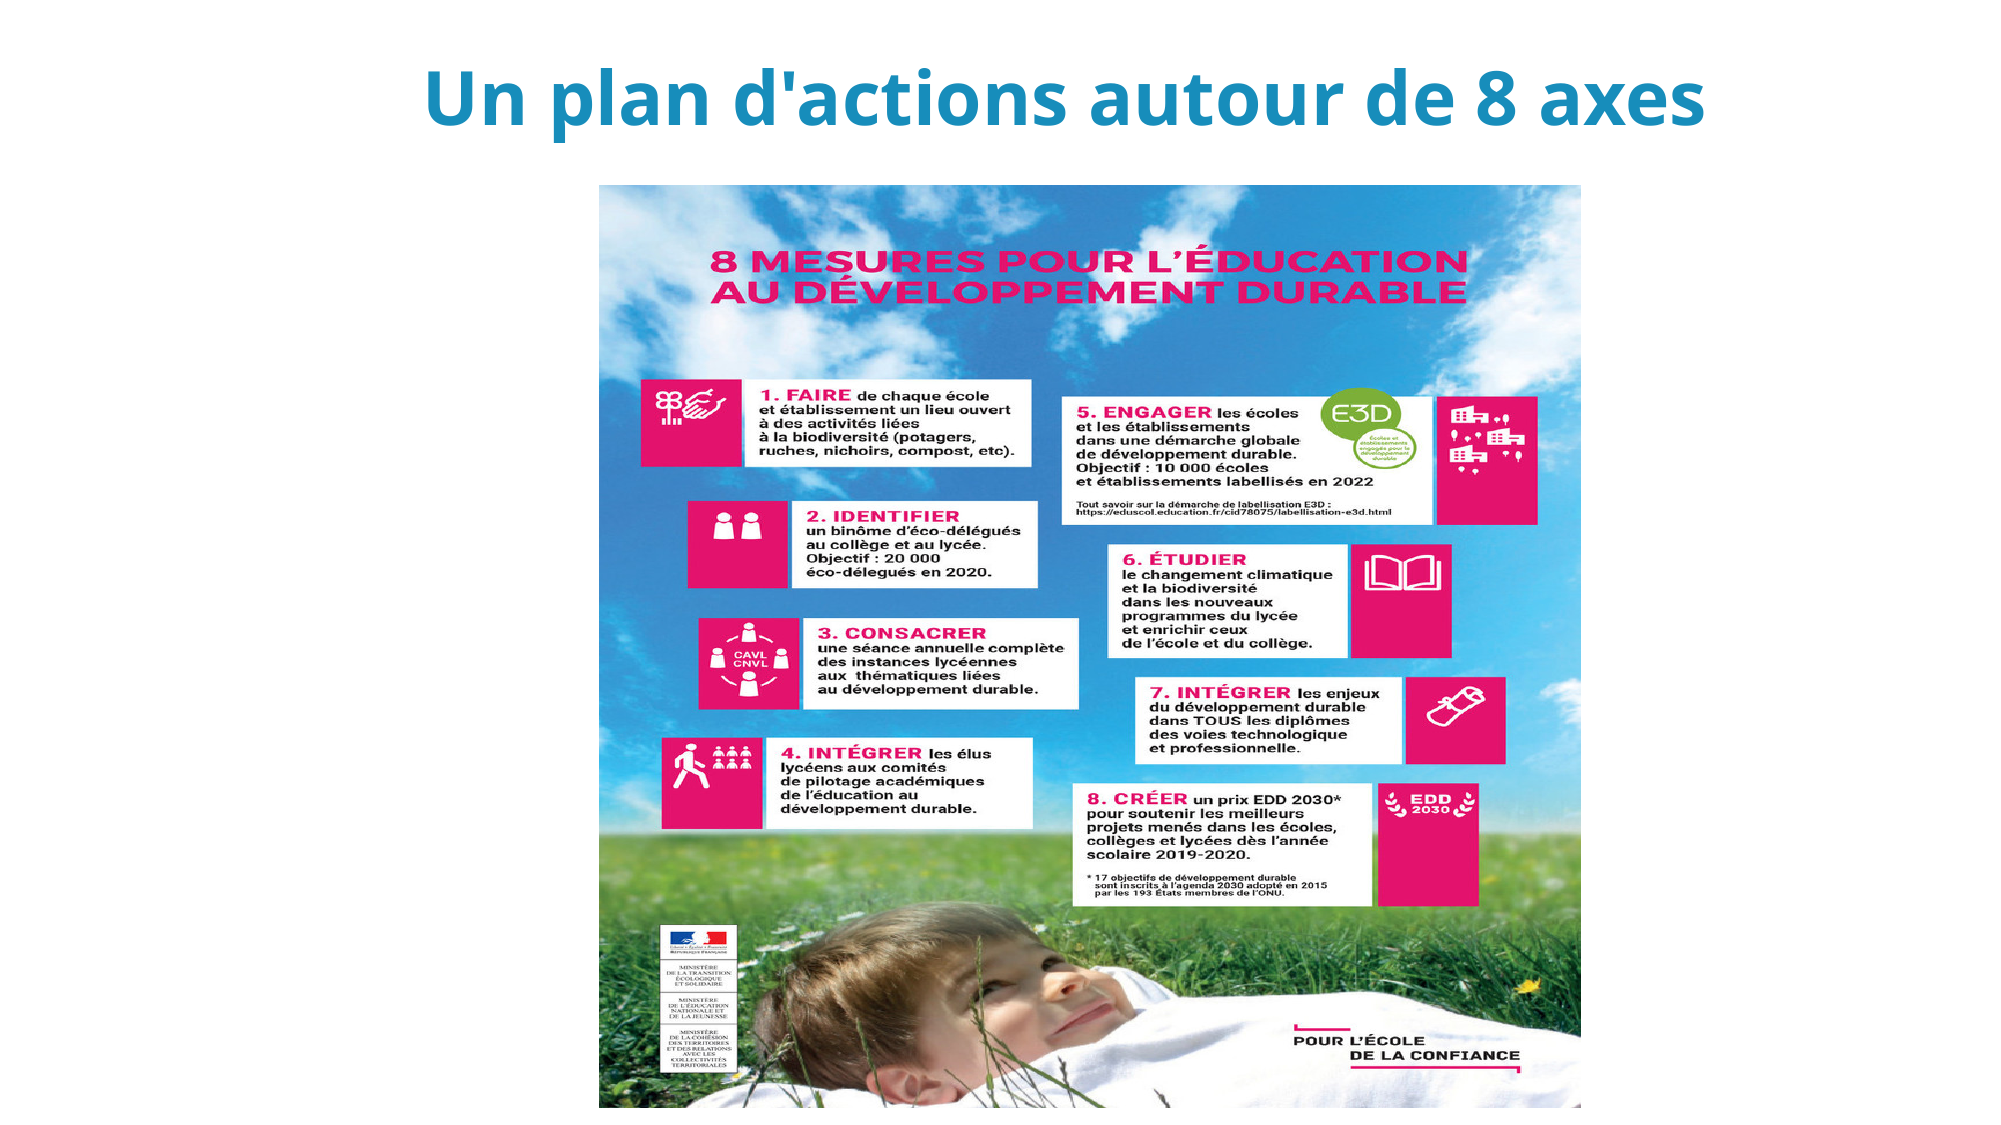

# Un plan d'actions autour de 8 axes